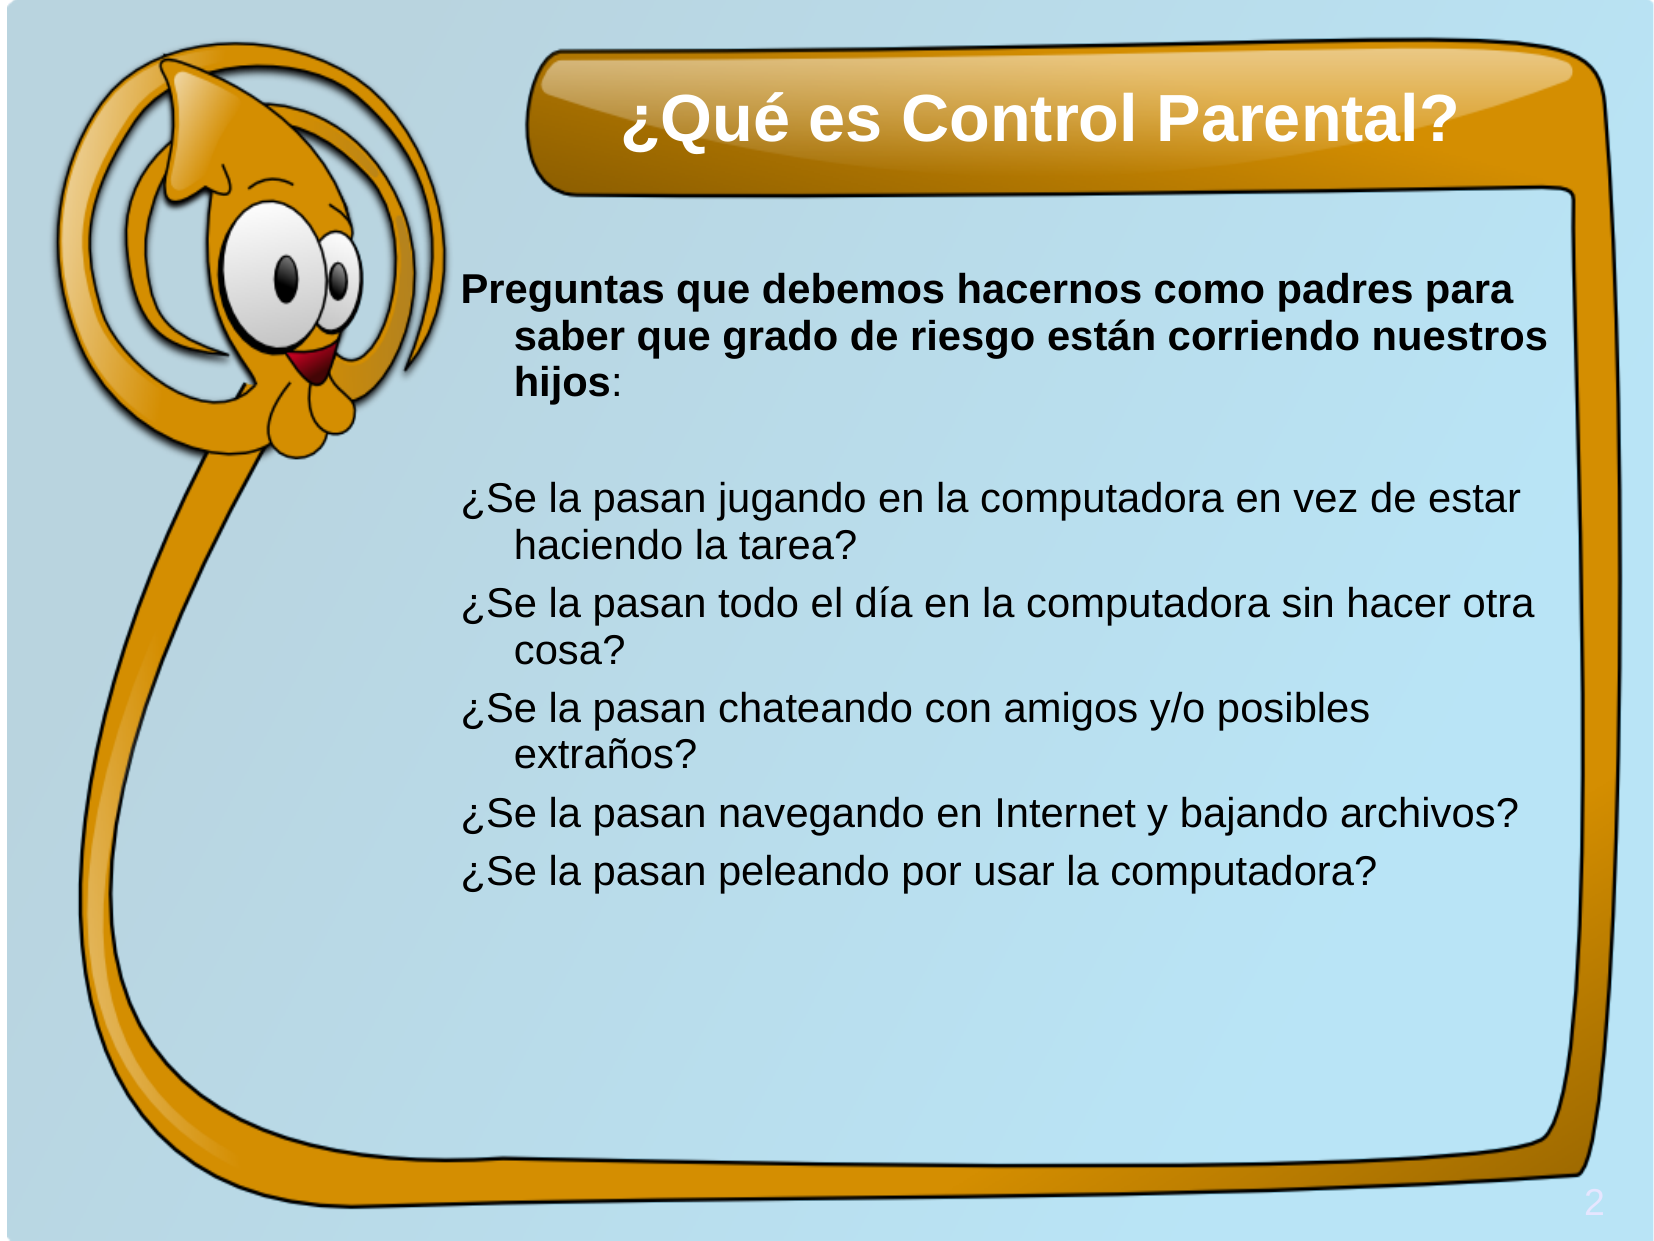

# ¿Qué es Control Parental?
Preguntas que debemos hacernos como padres para saber que grado de riesgo están corriendo nuestros hijos:
¿Se la pasan jugando en la computadora en vez de estar haciendo la tarea?
¿Se la pasan todo el día en la computadora sin hacer otra cosa?
¿Se la pasan chateando con amigos y/o posibles extraños?
¿Se la pasan navegando en Internet y bajando archivos?
¿Se la pasan peleando por usar la computadora?
2